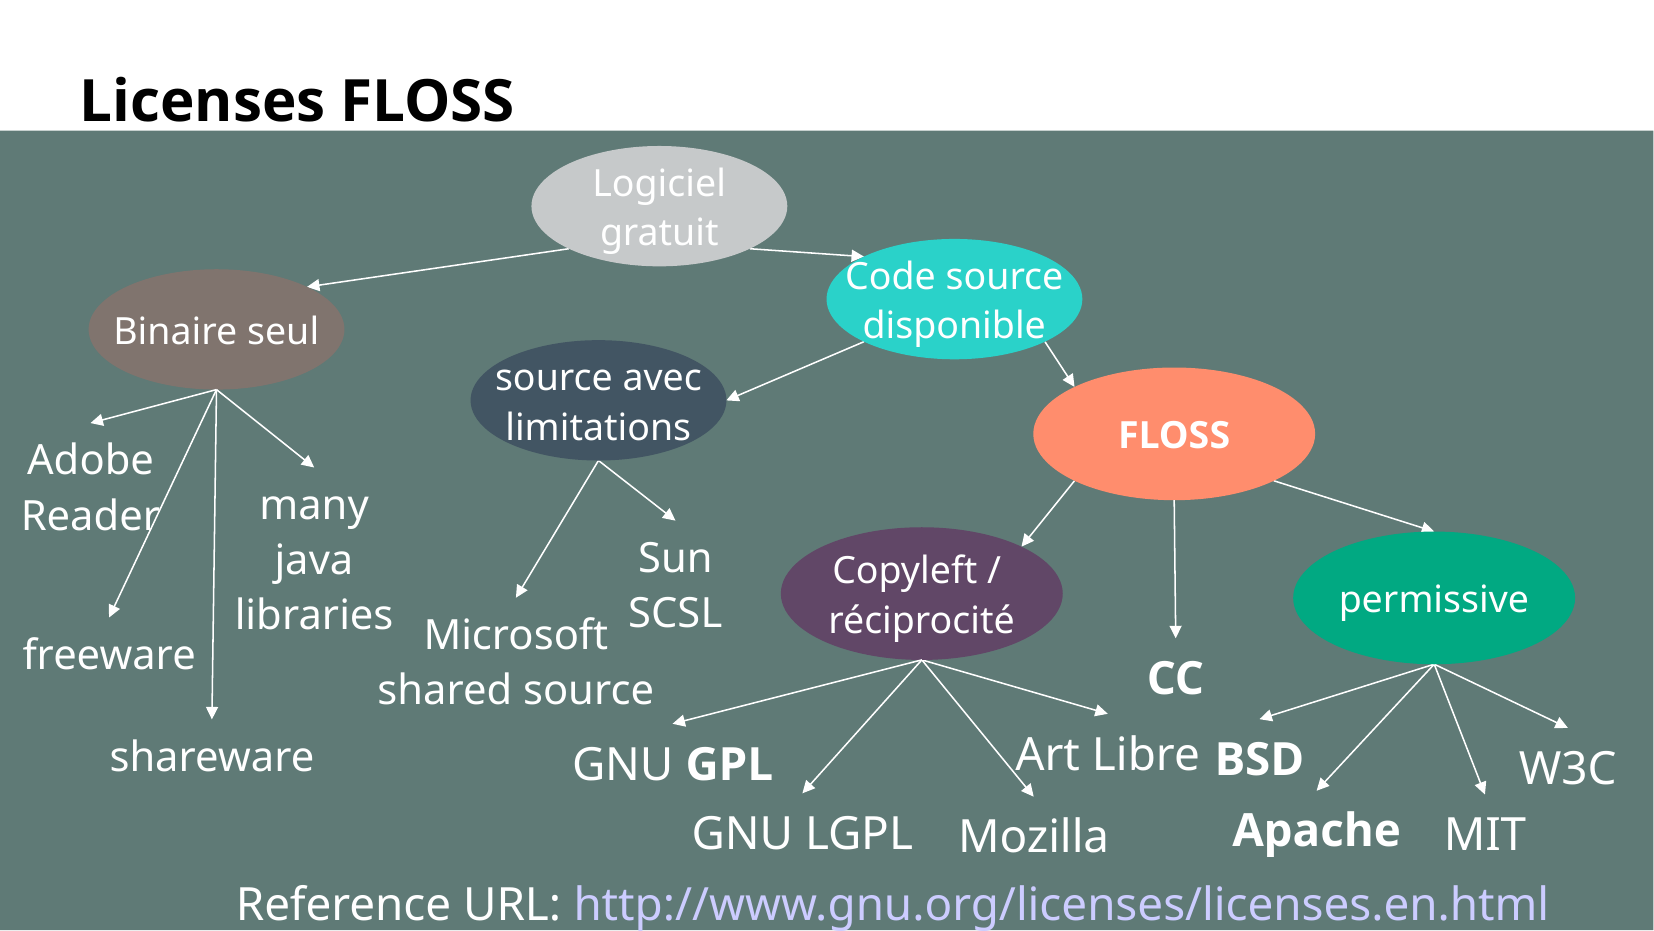

Licenses FLOSS
Logiciel
gratuit
Code source
disponible
Binaire seul
source avec
limitations
FLOSS
Adobe
Reader
many
java
libraries
Sun
SCSL
Copyleft /
réciprocité
permissive
Microsoft
shared source
freeware
CC
Art Libre
BSD
shareware
GNU GPL
W3C
Apache
GNU LGPL
MIT
Mozilla
Reference URL: http://www.gnu.org/licenses/licenses.en.html
20